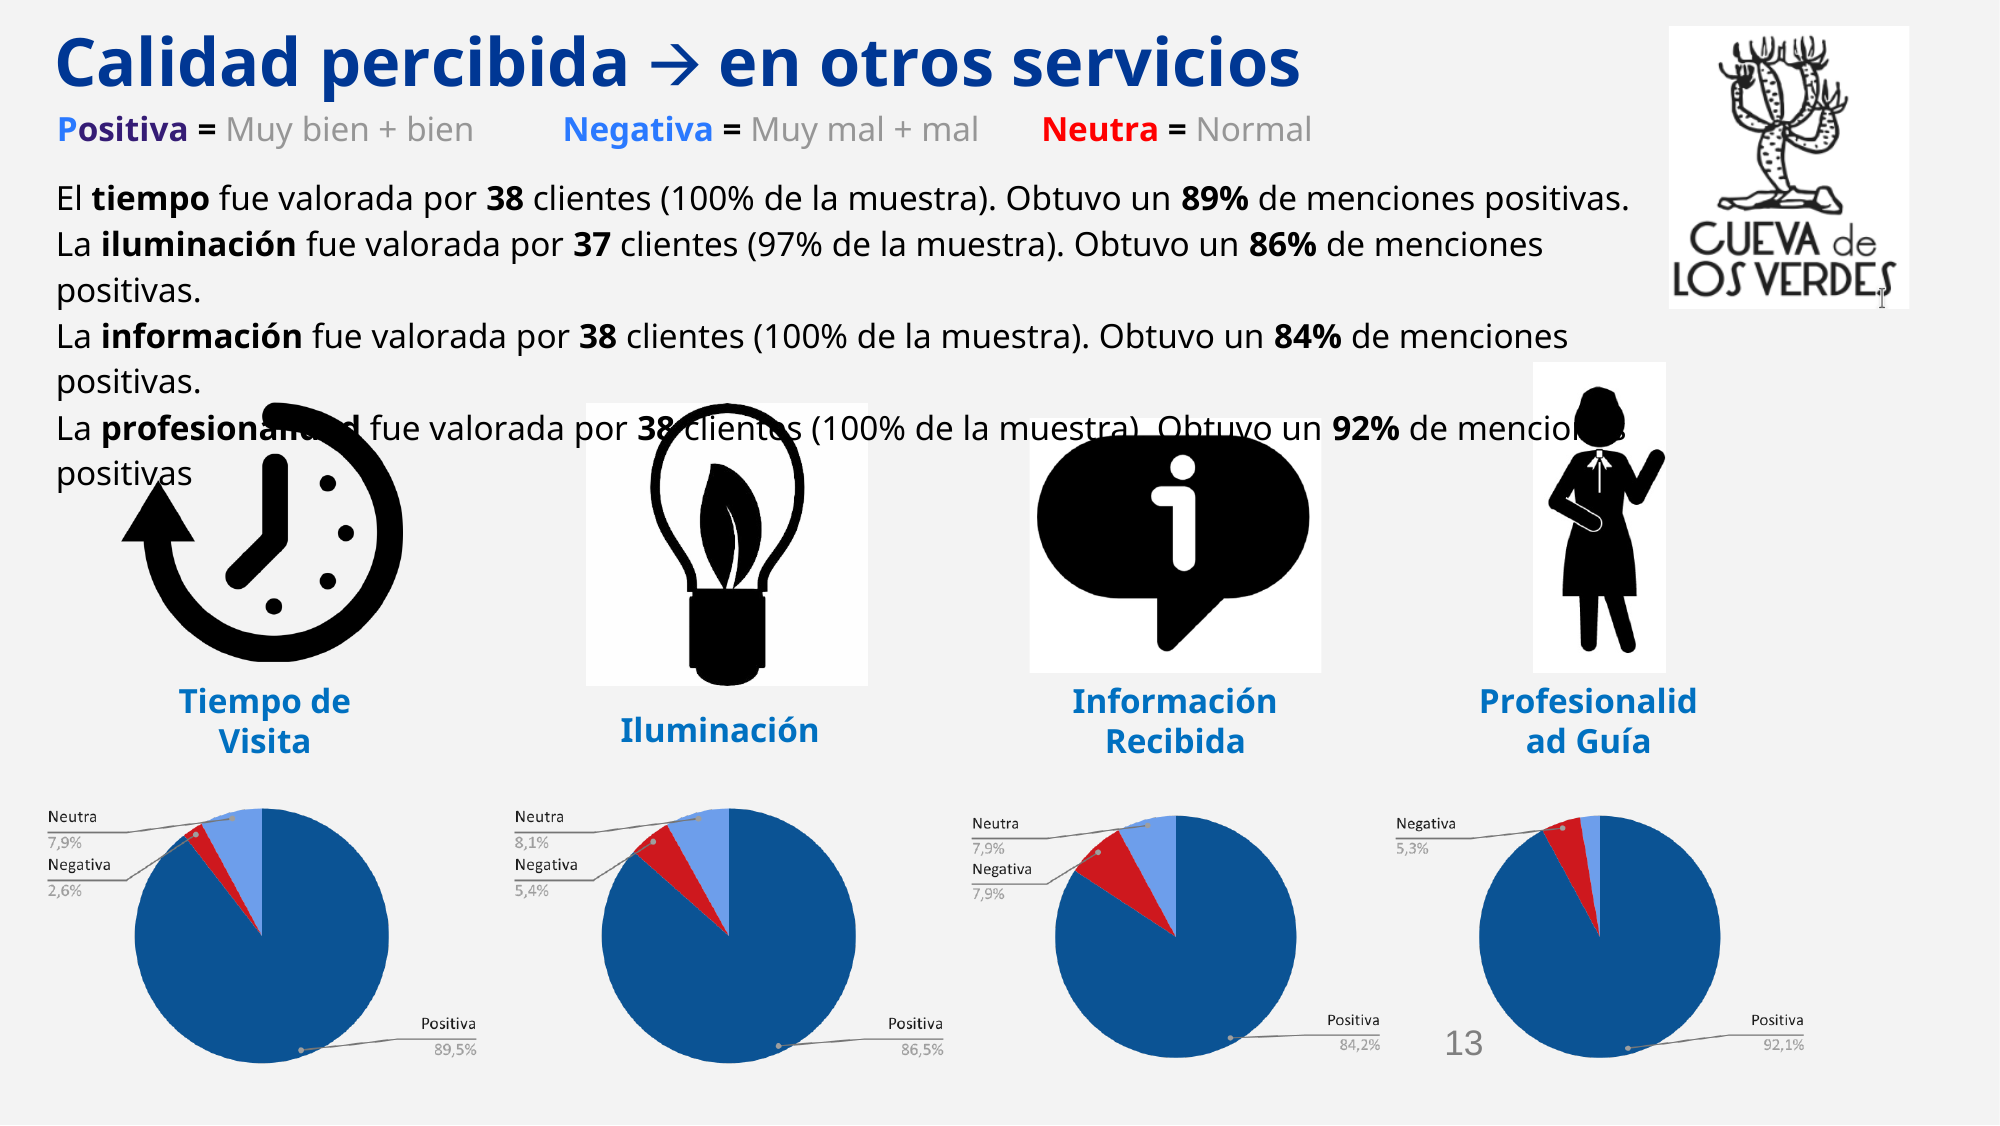

Calidad percibida 🡪 en otros servicios
Positiva = Muy bien + bien Negativa = Muy mal + mal Neutra = Normal
El tiempo fue valorada por 38 clientes (100% de la muestra). Obtuvo un 89% de menciones positivas.
La iluminación fue valorada por 37 clientes (97% de la muestra). Obtuvo un 86% de menciones positivas.
La información fue valorada por 38 clientes (100% de la muestra). Obtuvo un 84% de menciones positivas.
La profesionalidad fue valorada por 38 clientes (100% de la muestra). Obtuvo un 92% de menciones positivas
Tiempo de Visita
Información Recibida
Profesionalidad Guía
Iluminación